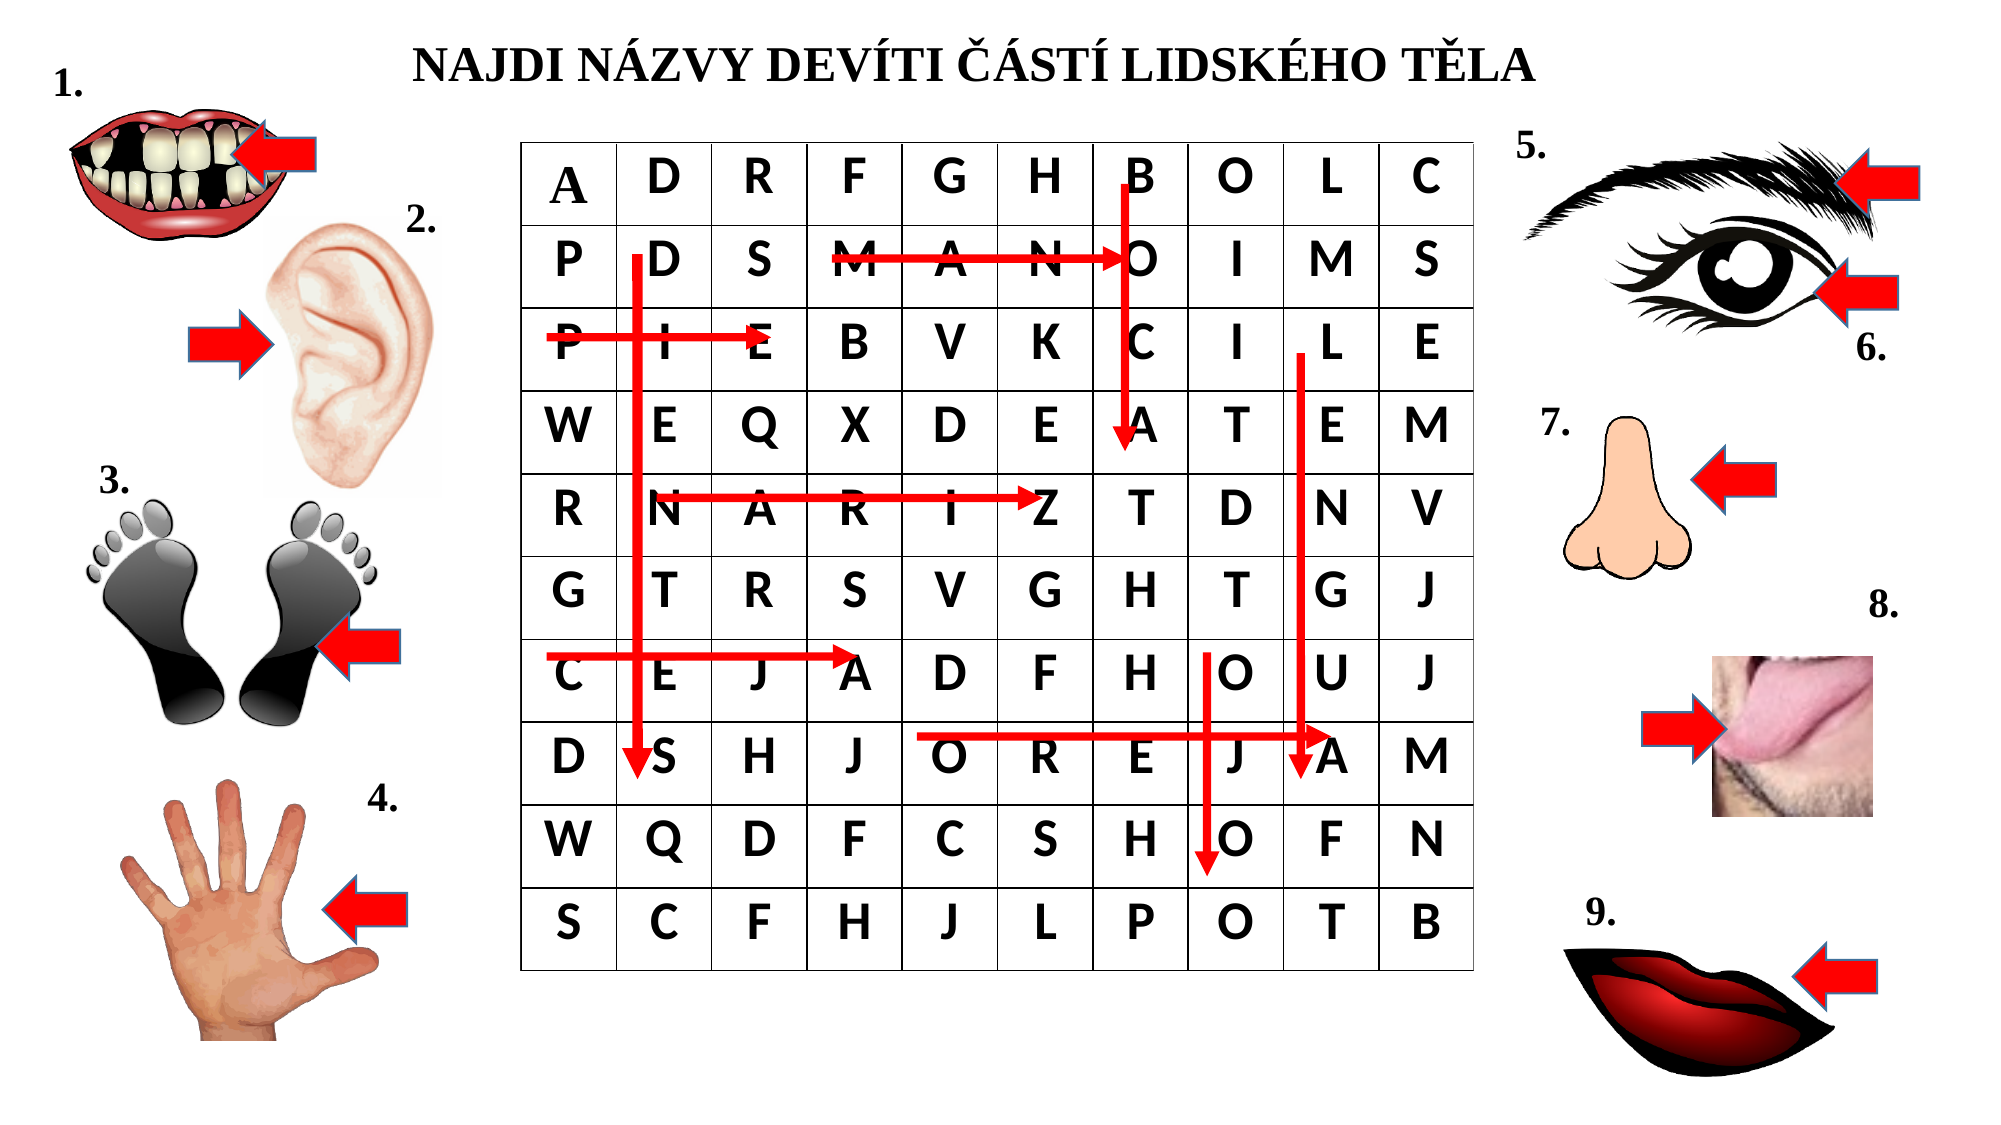

NAJDI NÁZVY DEVÍTI ČÁSTÍ LIDSKÉHO TĚLA
1.
5.
2.
6.
7.
3.
8.
4.
9.